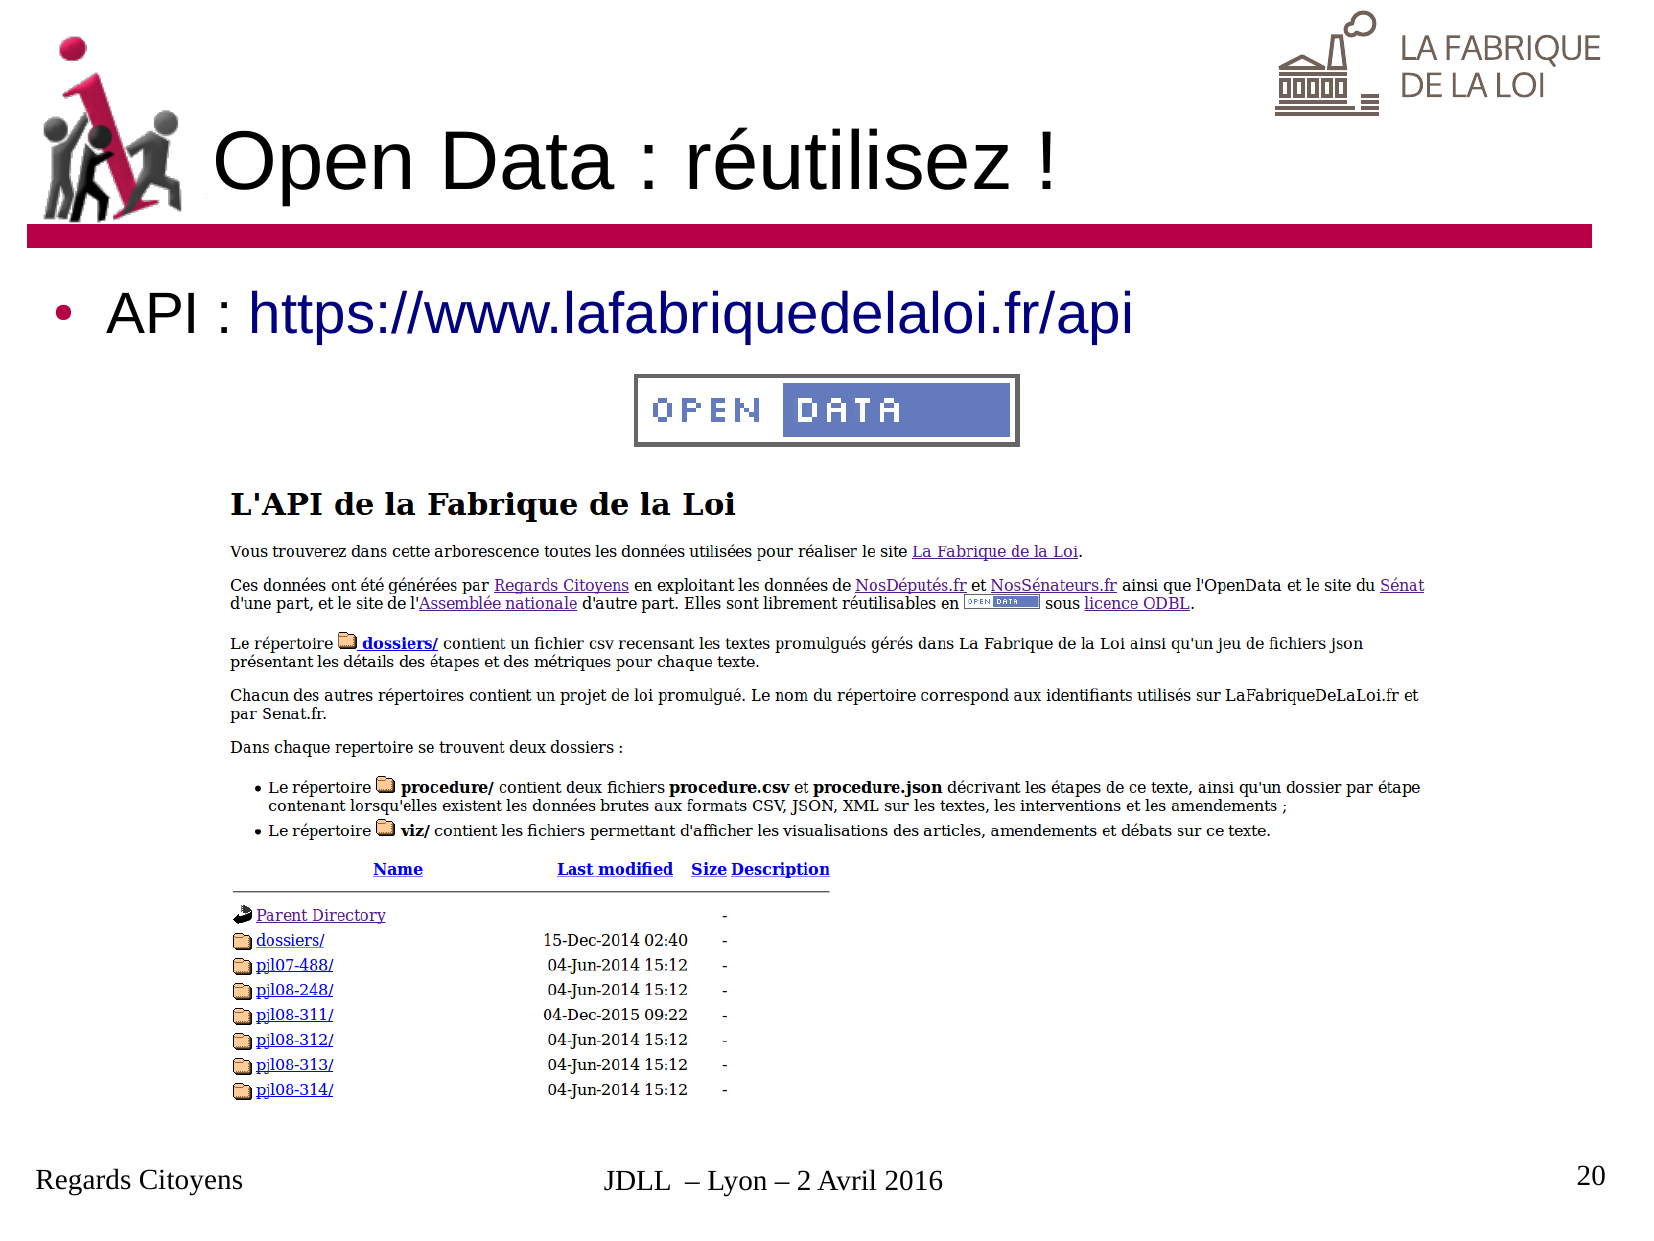

# Open Data : réutilisez !
API : https://www.lafabriquedelaloi.fr/api
20